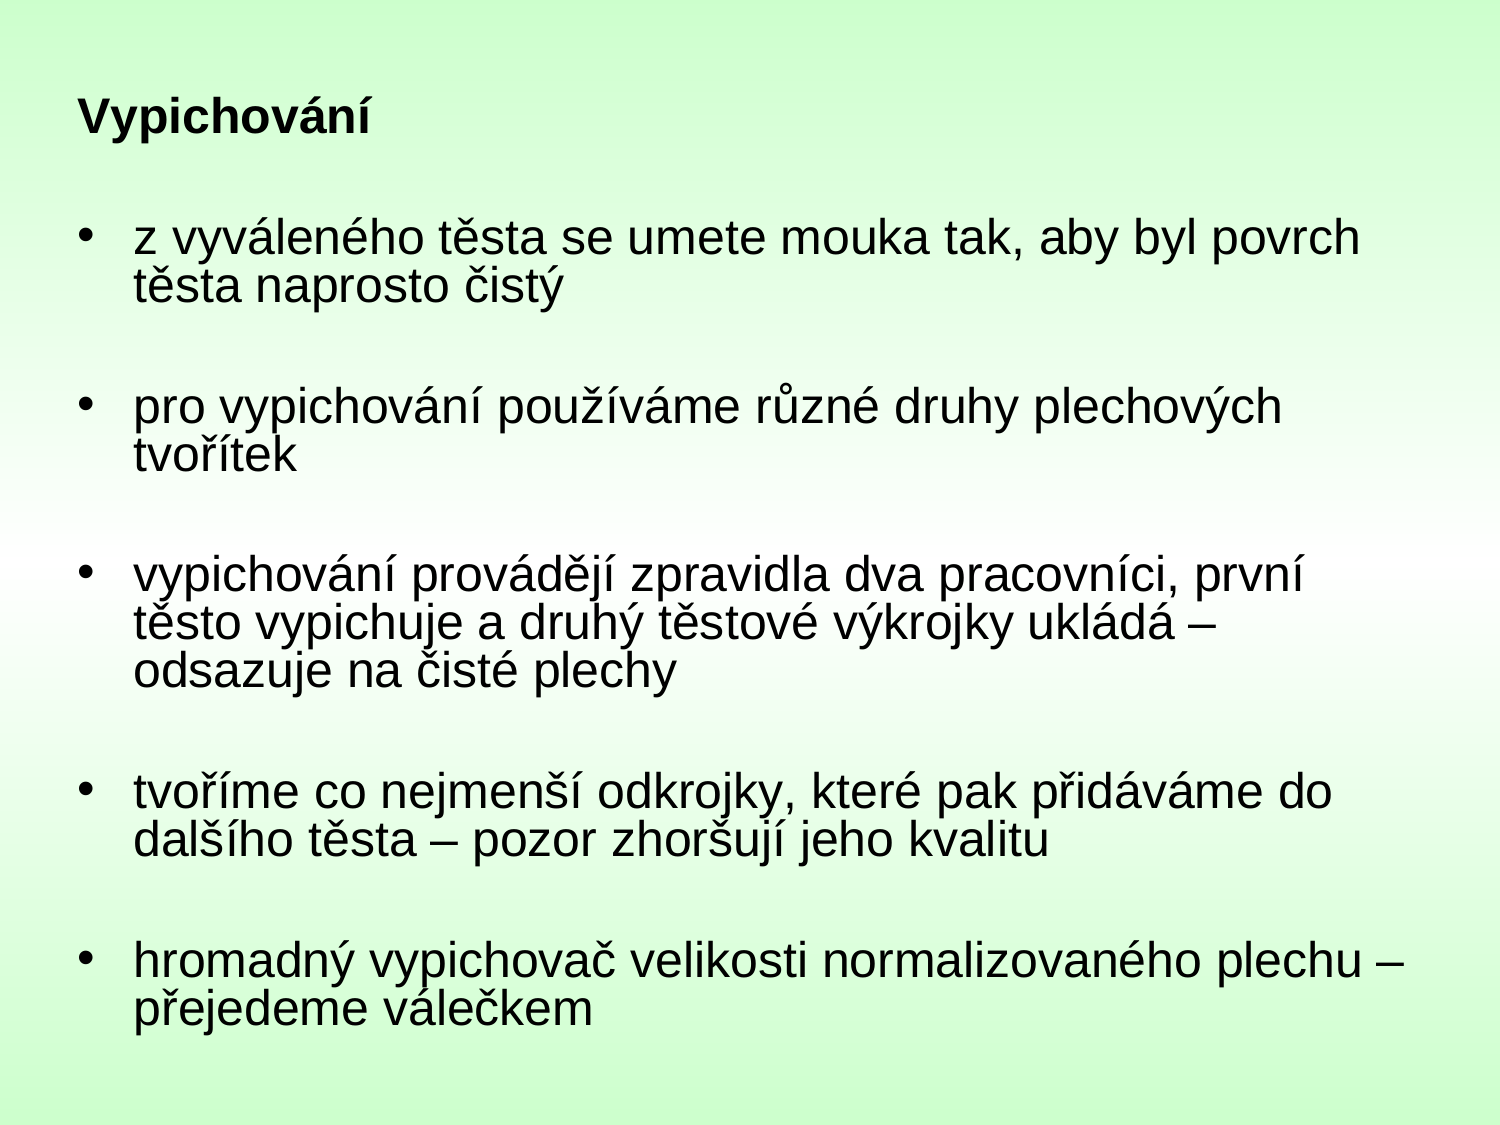

# Vypichování
z vyváleného těsta se umete mouka tak, aby byl povrch těsta naprosto čistý
pro vypichování používáme různé druhy plechových tvořítek
vypichování provádějí zpravidla dva pracovníci, první těsto vypichuje a druhý těstové výkrojky ukládá – odsazuje na čisté plechy
tvoříme co nejmenší odkrojky, které pak přidáváme do dalšího těsta – pozor zhoršují jeho kvalitu
hromadný vypichovač velikosti normalizovaného plechu – přejedeme válečkem